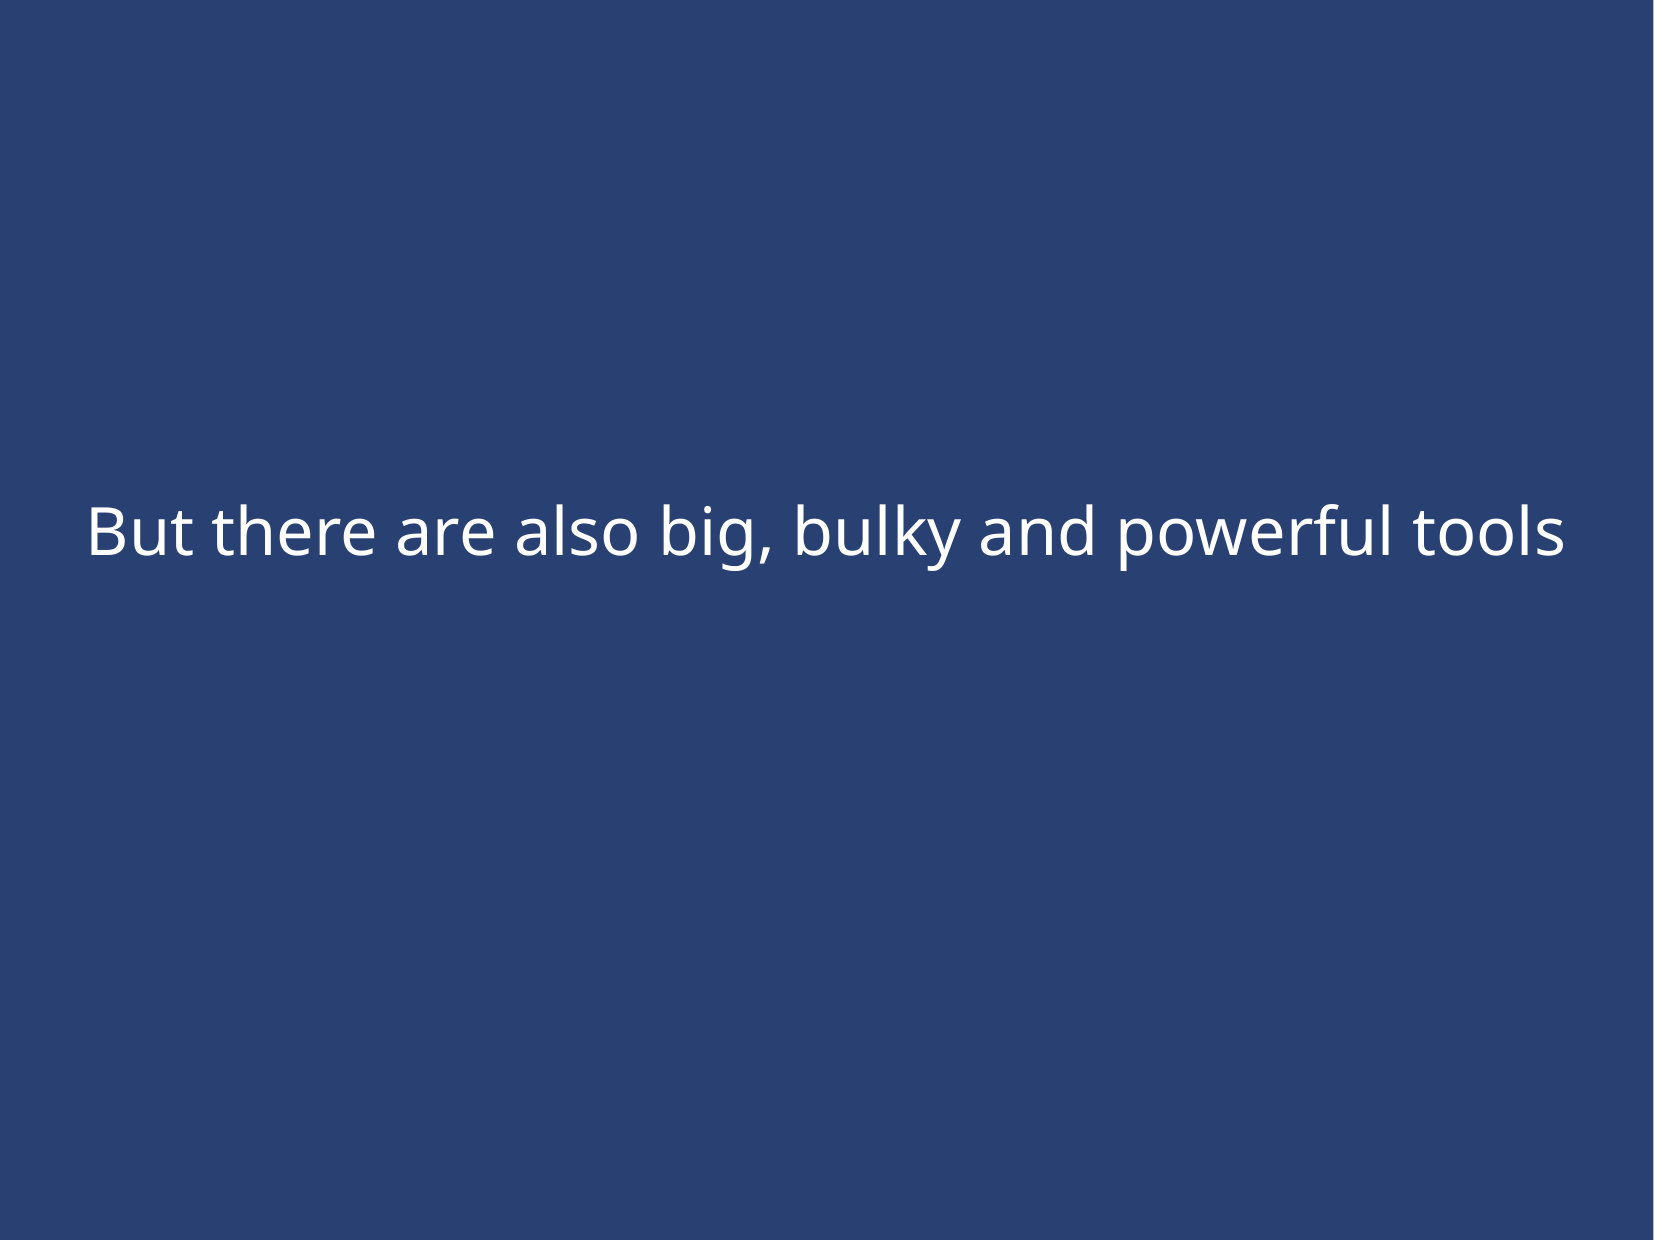

# But there are also big, bulky and powerful tools